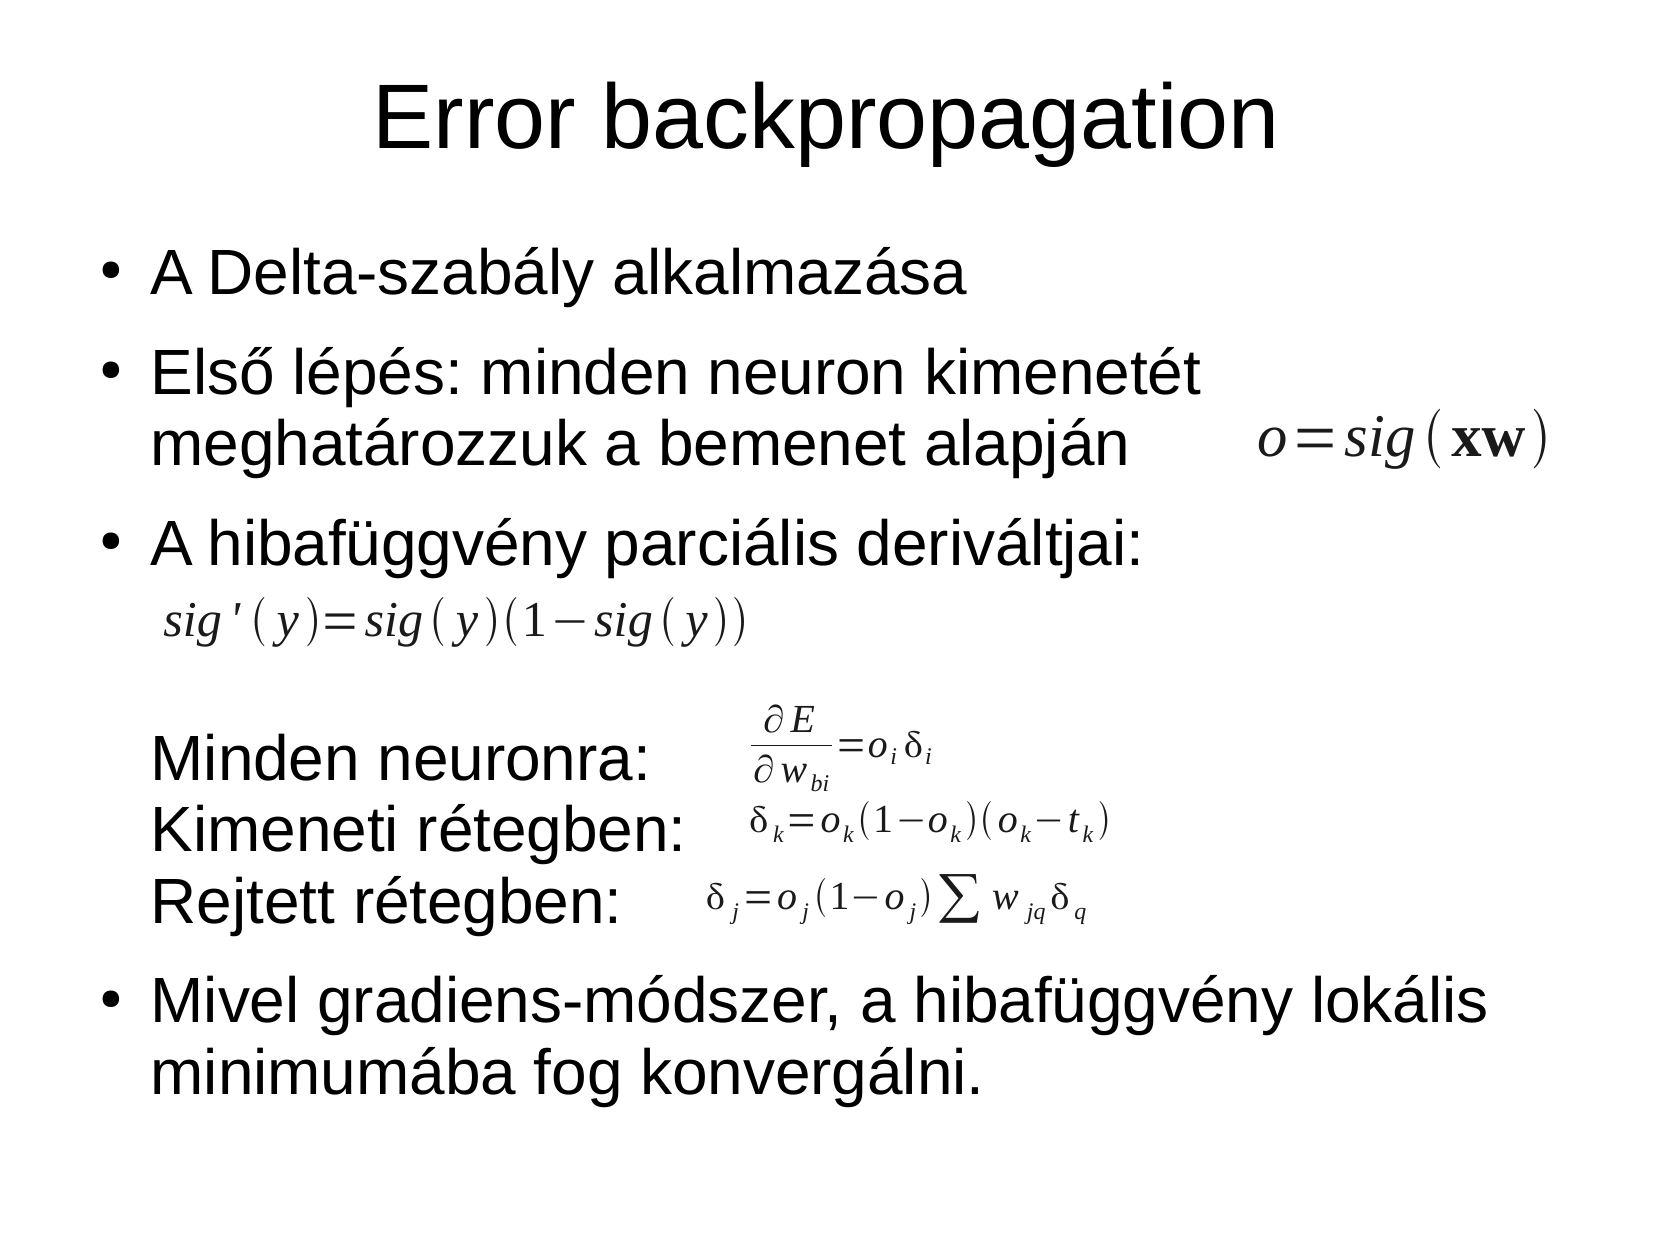

# Error backpropagation
A Delta-szabály alkalmazása
Első lépés: minden neuron kimenetét meghatározzuk a bemenet alapján
A hibafüggvény parciális deriváltjai:
Minden neuronra:
Kimeneti rétegben:
Rejtett rétegben:
Mivel gradiens-módszer, a hibafüggvény lokális minimumába fog konvergálni.